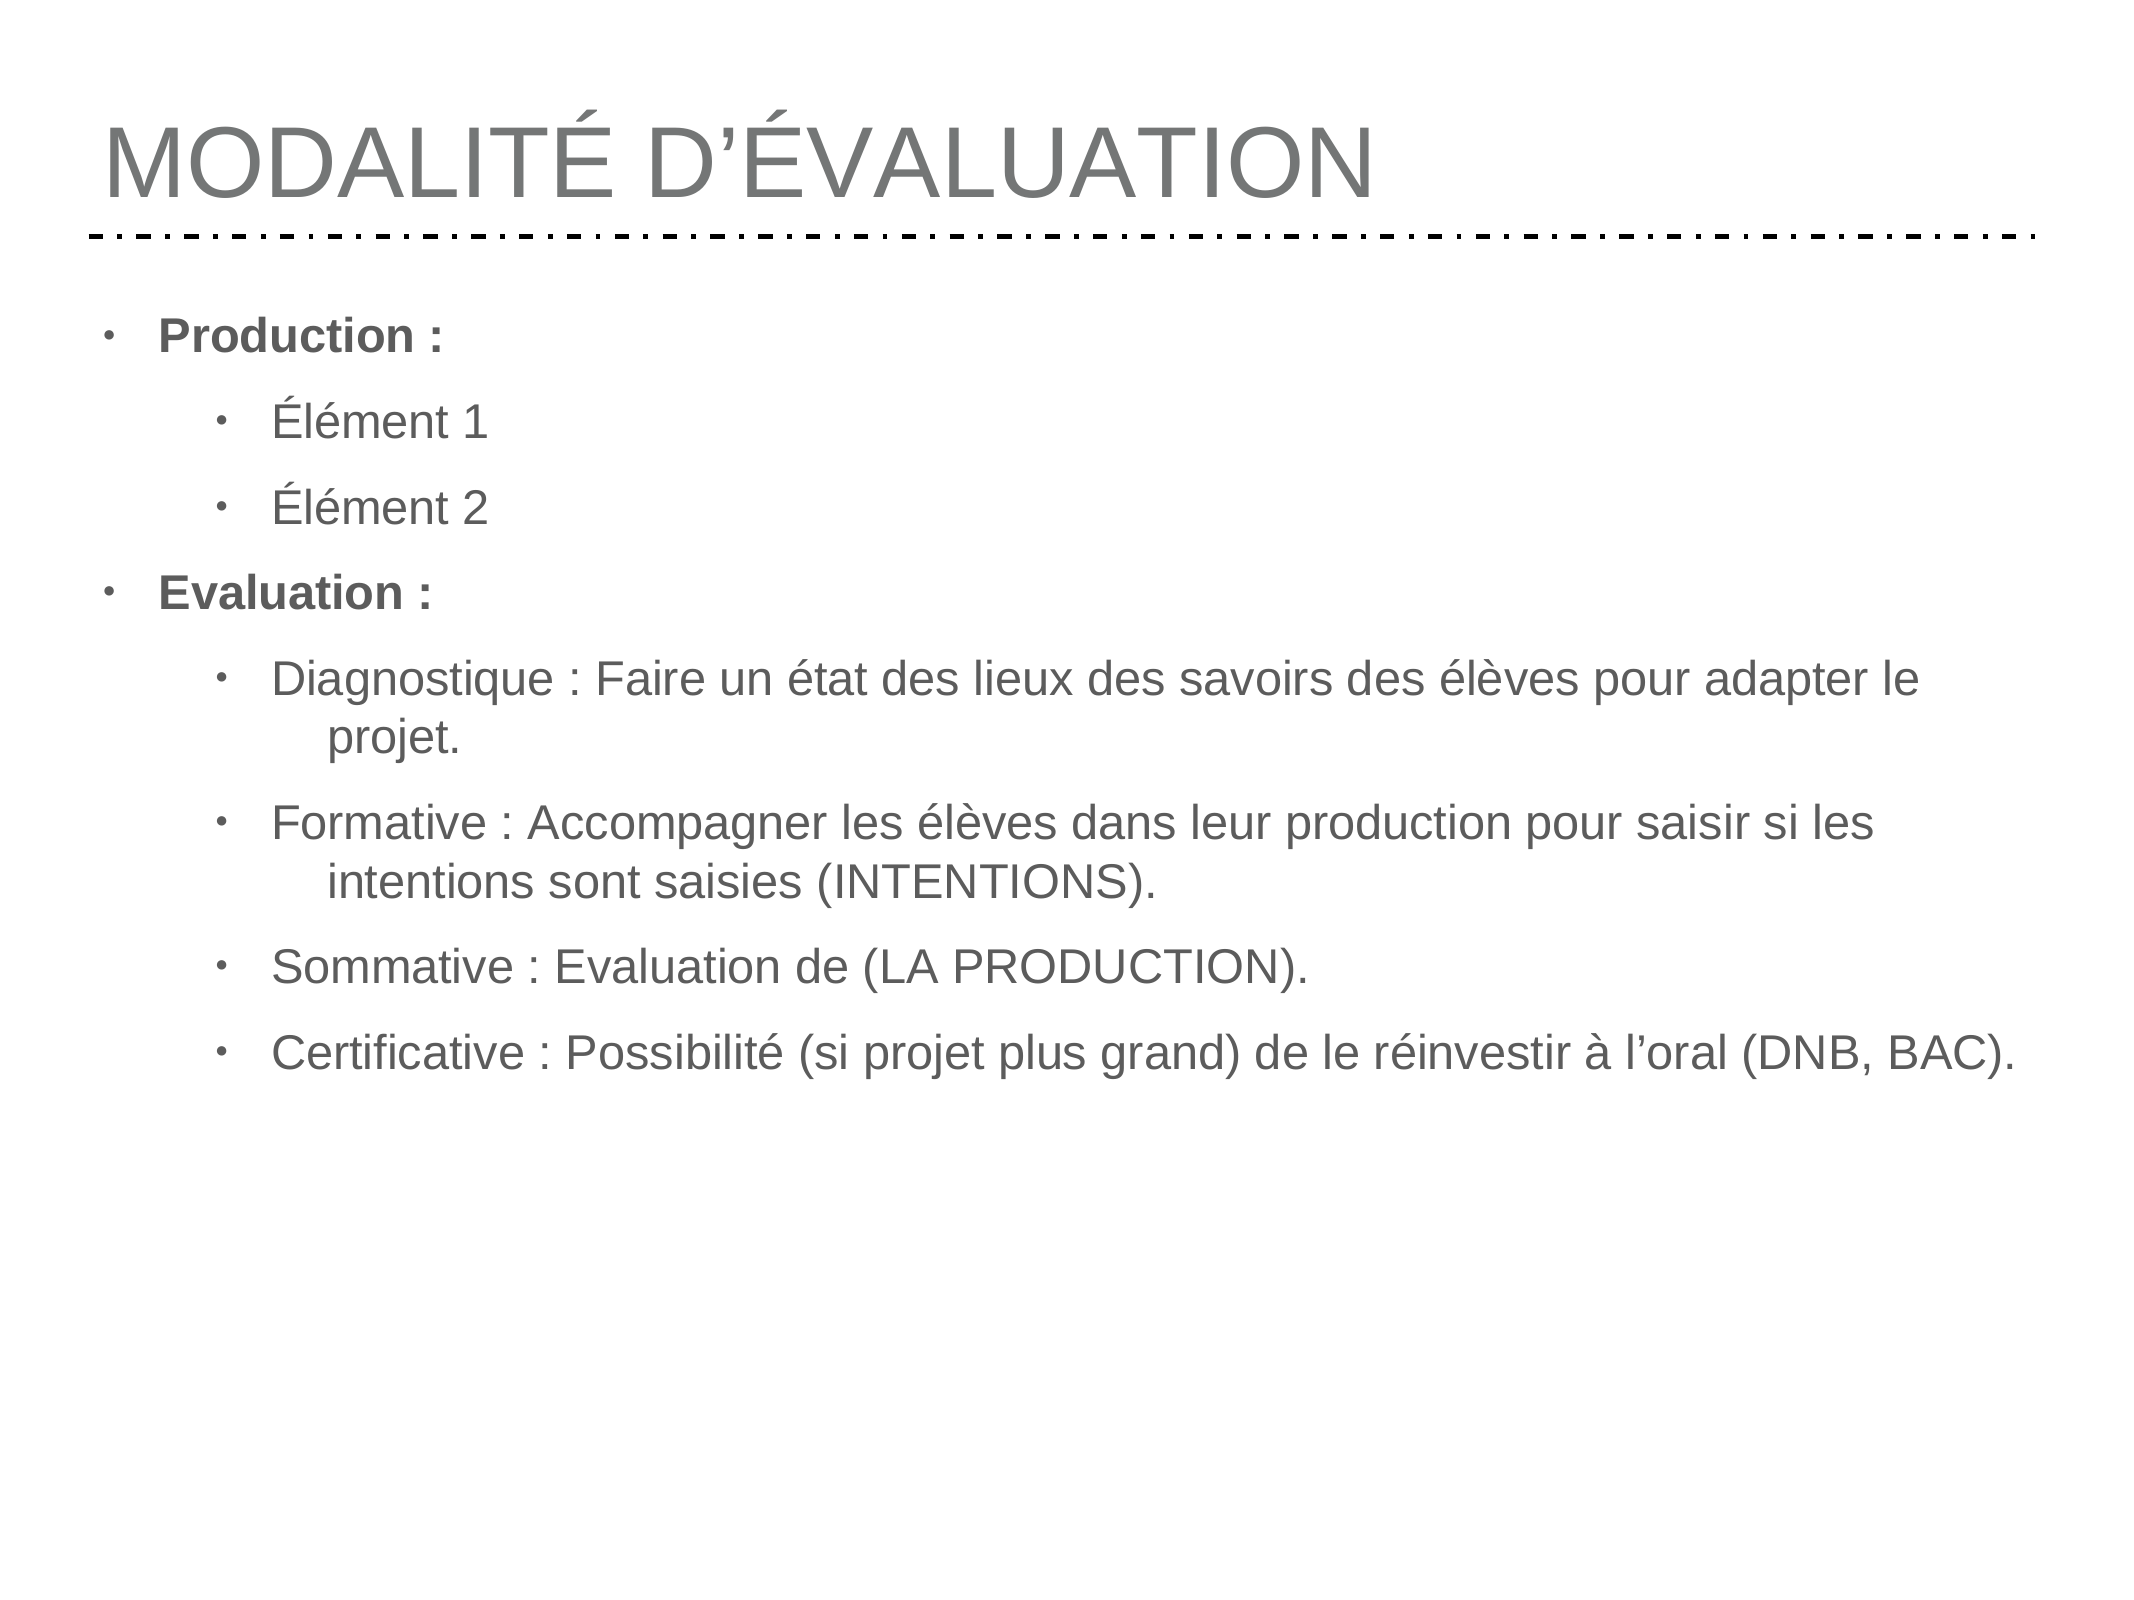

MODALITÉ D’ÉVALUATION
Production :
Élément 1
Élément 2
Evaluation :
Diagnostique : Faire un état des lieux des savoirs des élèves pour adapter le projet.
Formative : Accompagner les élèves dans leur production pour saisir si les intentions sont saisies (INTENTIONS).
Sommative : Evaluation de (LA PRODUCTION).
Certificative : Possibilité (si projet plus grand) de le réinvestir à l’oral (DNB, BAC).